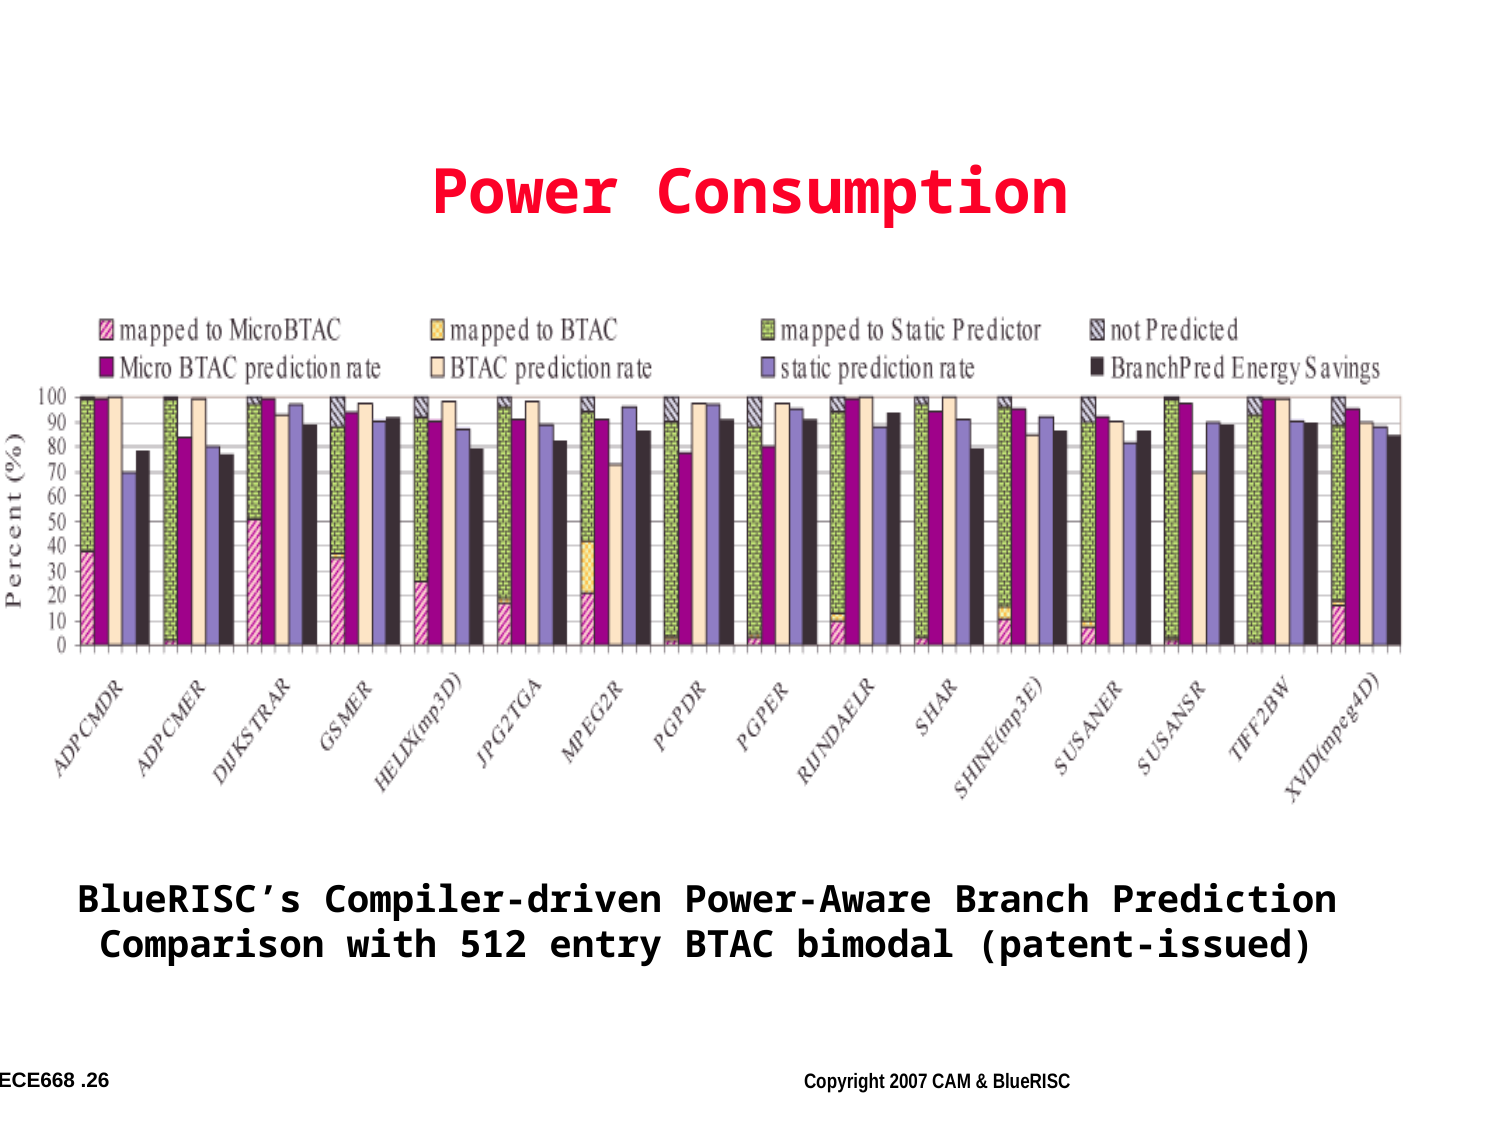

# Power Consumption
BlueRISC’s Compiler-driven Power-Aware Branch Prediction
Comparison with 512 entry BTAC bimodal (patent-issued)
Copyright 2007 CAM & BlueRISC